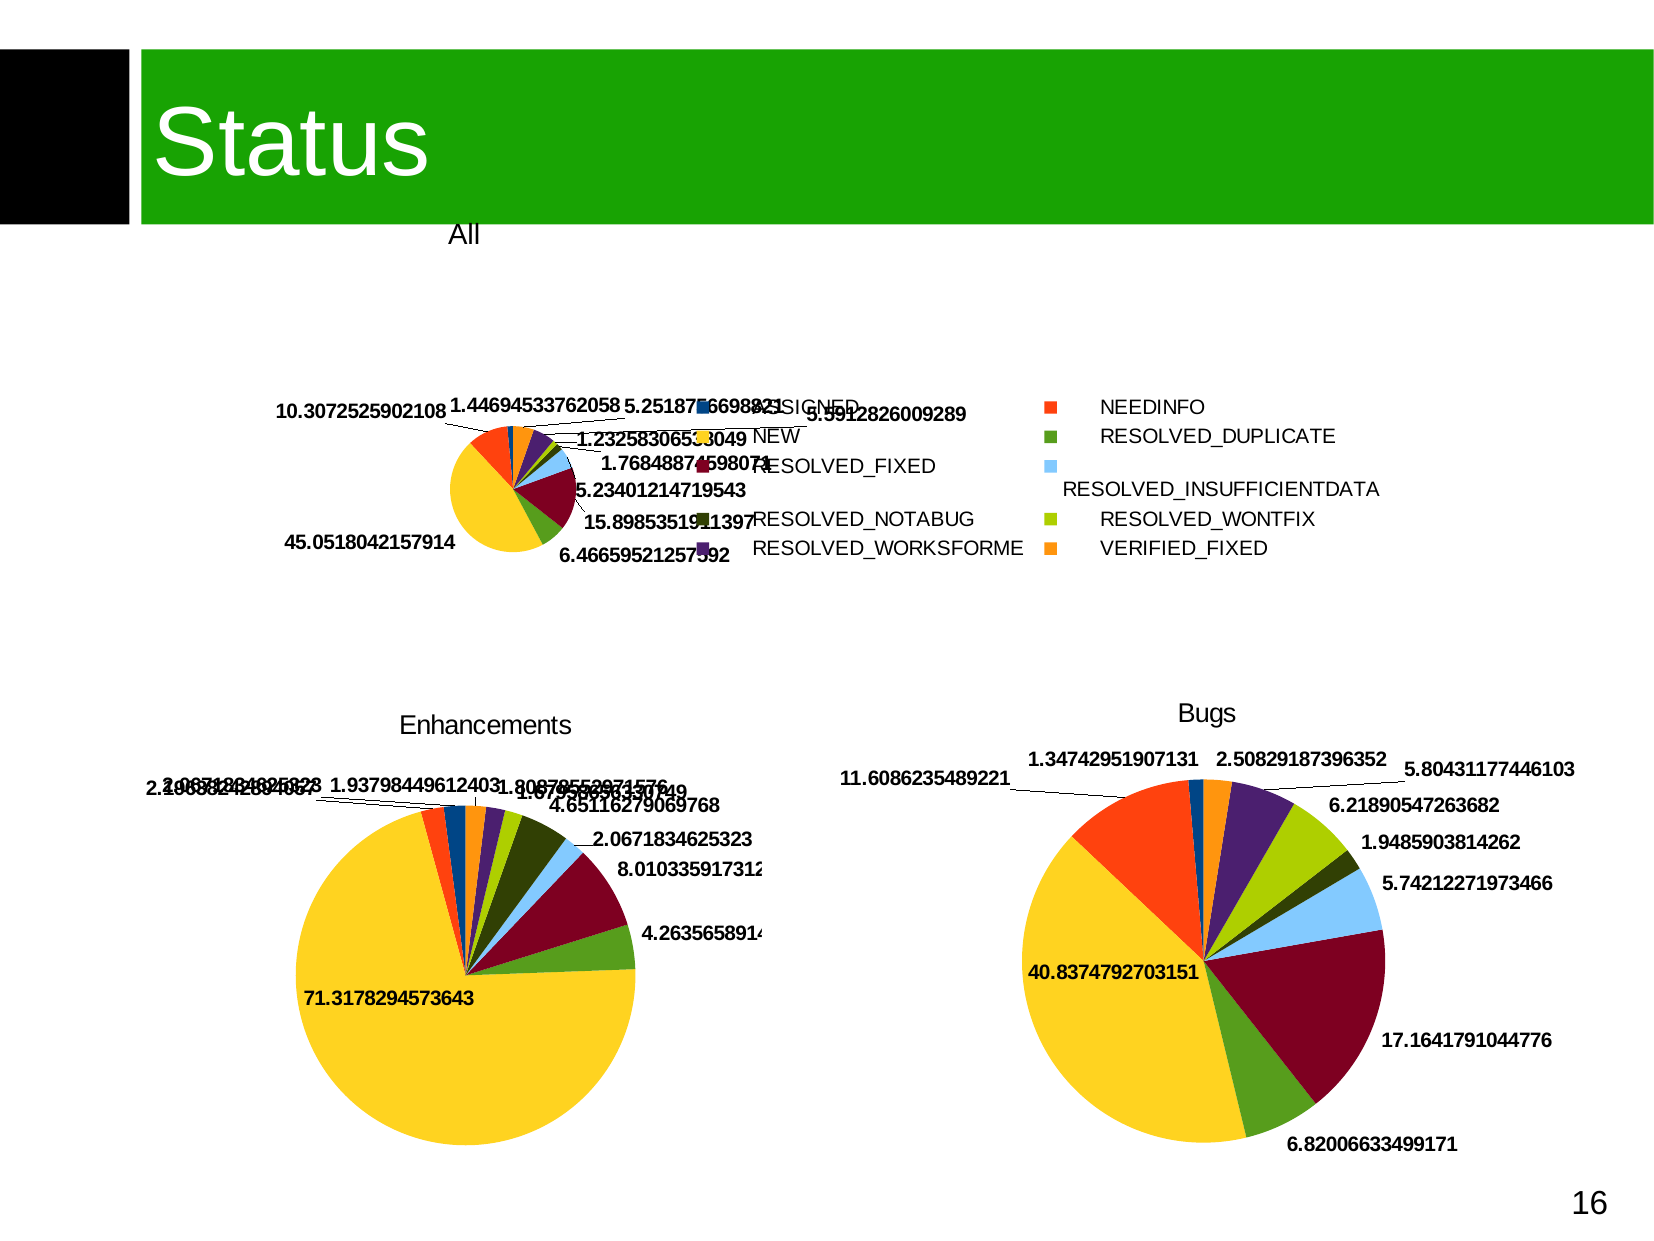

# Status
 All
### Chart
| Category | Column D |
|---|---|
| ASSIGNED | 1.44694533762058 |
| NEEDINFO | 10.3072525902108 |
| NEW | 45.0518042157914 |
| RESOLVED_DUPLICATE | 6.46659521257592 |
| RESOLVED_FIXED | 15.8985351911397 |
| RESOLVED_INSUFFICIENTDATA | 5.23401214719543 |
| RESOLVED_NOTABUG | 1.76848874598071 |
| RESOLVED_WONTFIX | 1.23258306538049 |
| RESOLVED_WORKSFORME | 5.5912826009289 |
| VERIFIED_FIXED | 5.2518756698821 |
### Chart: Bugs
| Category | Column F |
|---|---|
| ASSIGNED | 1.34742951907131 |
| NEEDINFO | 11.6086235489221 |
| NEW | 40.8374792703151 |
| RESOLVED_DUPLICATE | 6.82006633499171 |
| RESOLVED_FIXED | 17.1641791044776 |
| RESOLVED_INSUFFICIENTDATA | 5.74212271973466 |
| RESOLVED_NOTABUG | 1.9485903814262 |
| RESOLVED_WORKSFORME | 6.21890547263682 |
| VERIFIED_FIXED | 5.80431177446103 |
| Others | 2.50829187396352 |
### Chart: Enhancements
| Category | Column F |
|---|---|
| ASSIGNED | 2.0671834625323 |
| NEEDINFO | 2.19638242894057 |
| NEW | 71.3178294573643 |
| RESOLVED_DUPLICATE | 4.26356589147287 |
| RESOLVED_FIXED | 8.01033591731266 |
| RESOLVED_INSUFFICIENTDATA | 2.0671834625323 |
| RESOLVED_WONTFIX | 4.65116279069768 |
| RESOLVED_WORKSFORME | 1.67958656330749 |
| VERIFIED_FIXED | 1.80878552971576 |
| Others | 1.93798449612403 |